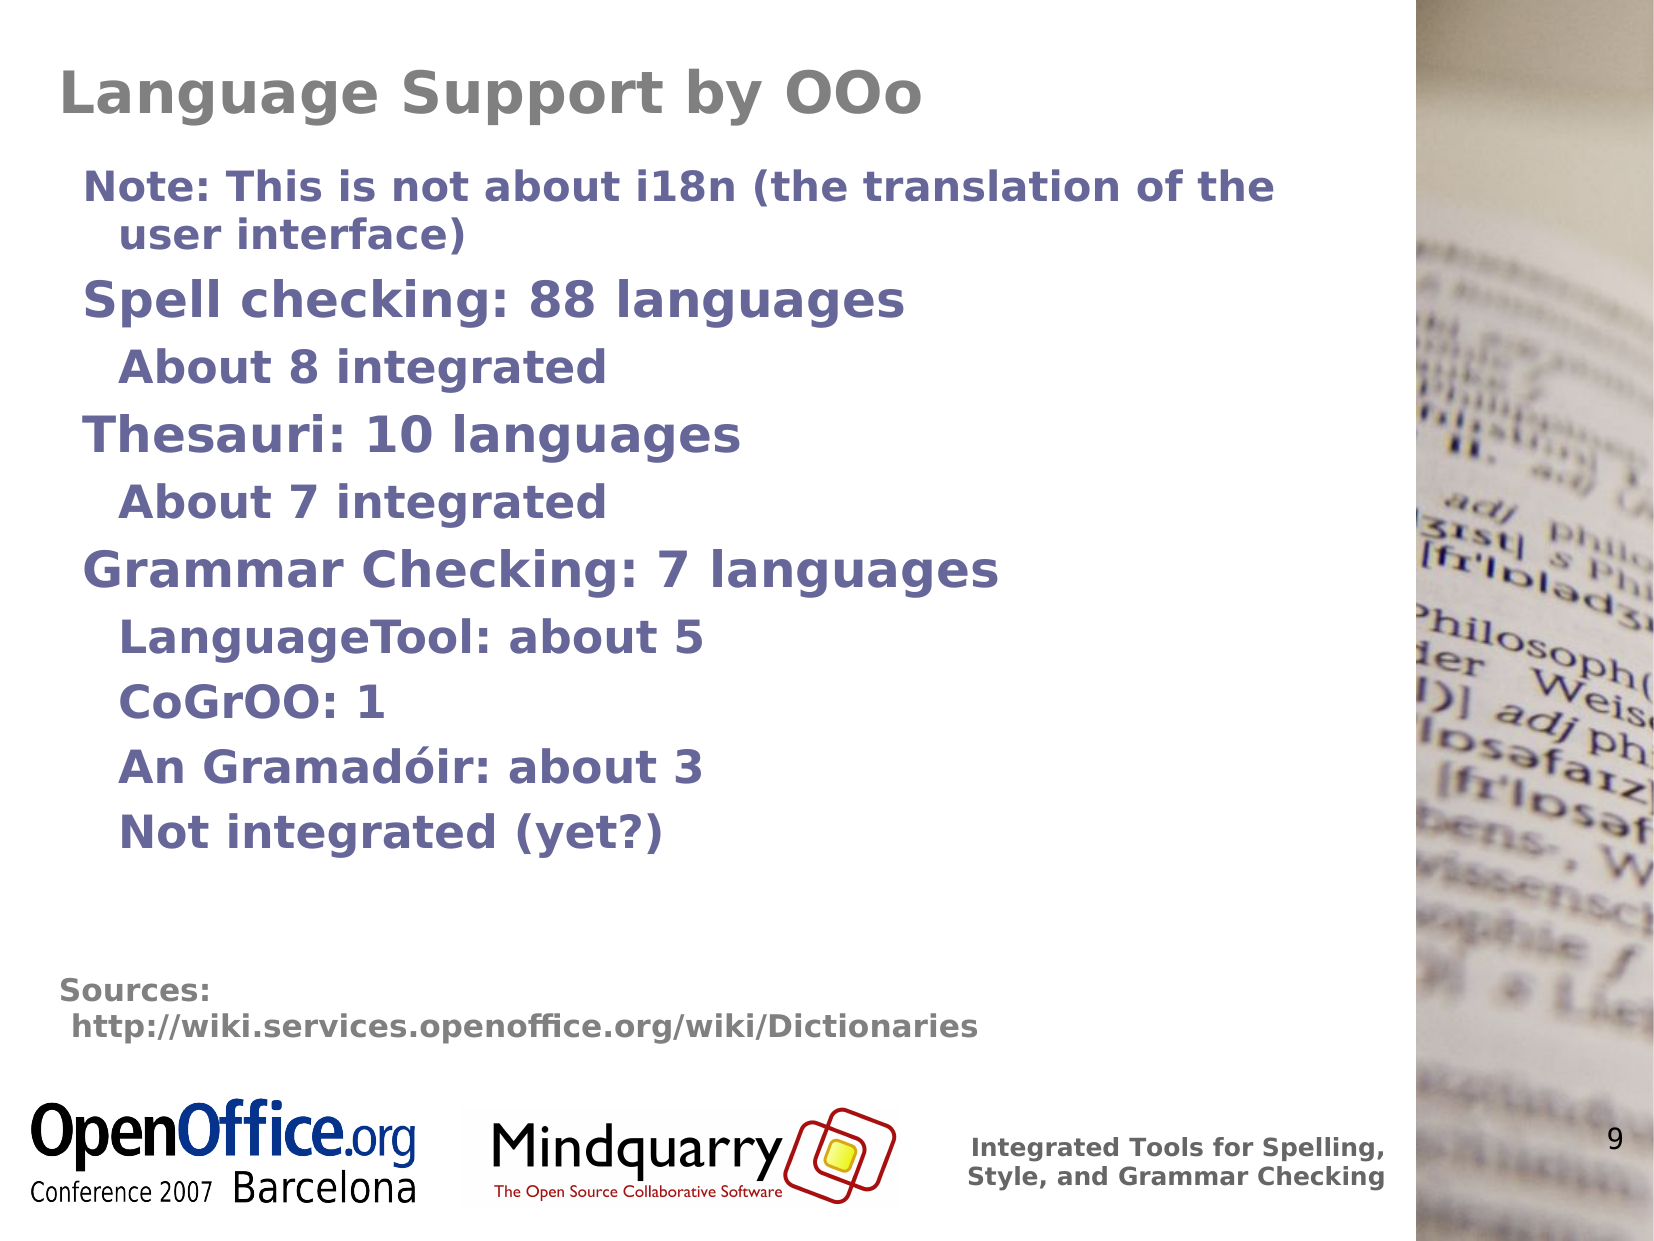

Language Support by OOo
Note: This is not about i18n (the translation of the
user interface)
Spell checking: 88 languages
About 8 integrated
Thesauri: 10 languages
About 7 integrated
Grammar Checking: 7 languages
LanguageTool: about 5
CoGrOO: 1
An Gramadóir: about 3
Not integrated (yet?)
Sources:
http://wiki.services.openoffice.org/wiki/Dictionaries
9
#